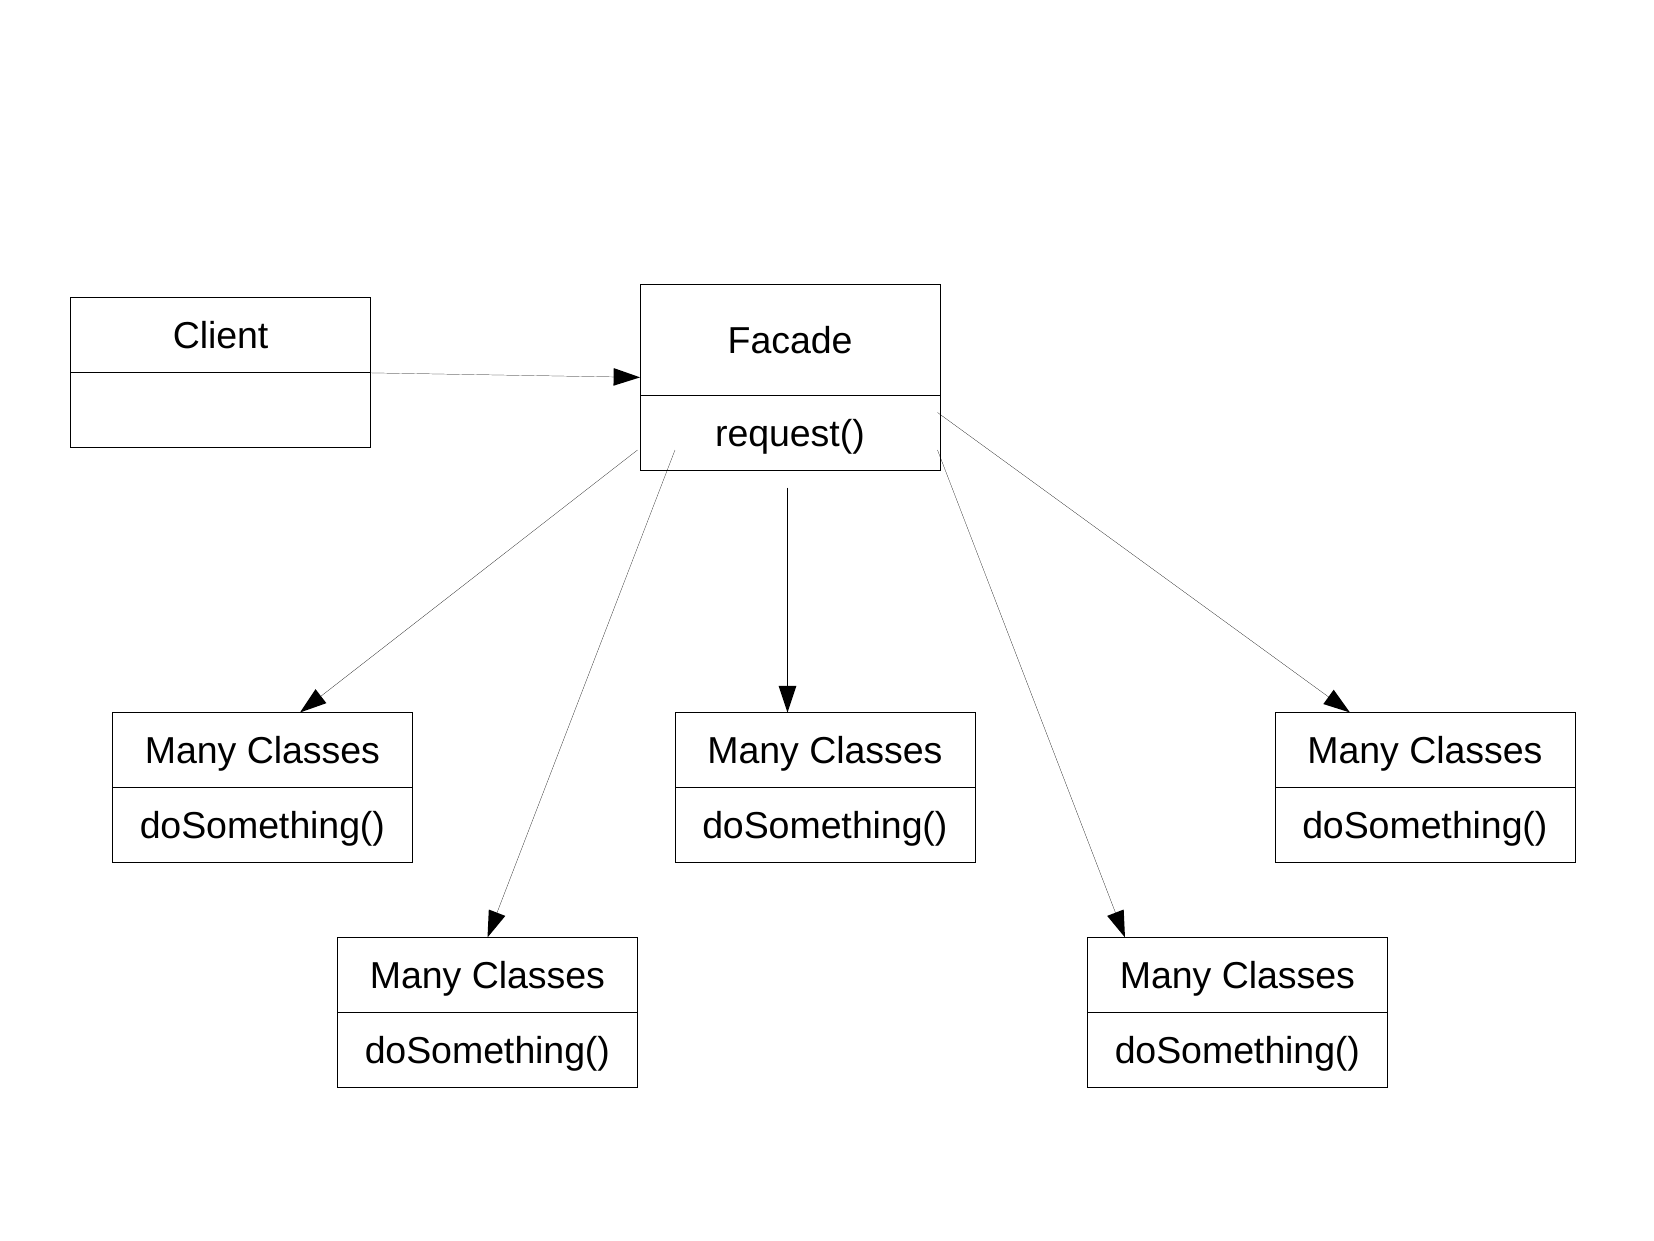

Facade
request()
Client
Many Classes
doSomething()
Many Classes
doSomething()
Many Classes
doSomething()
Many Classes
doSomething()
Many Classes
doSomething()